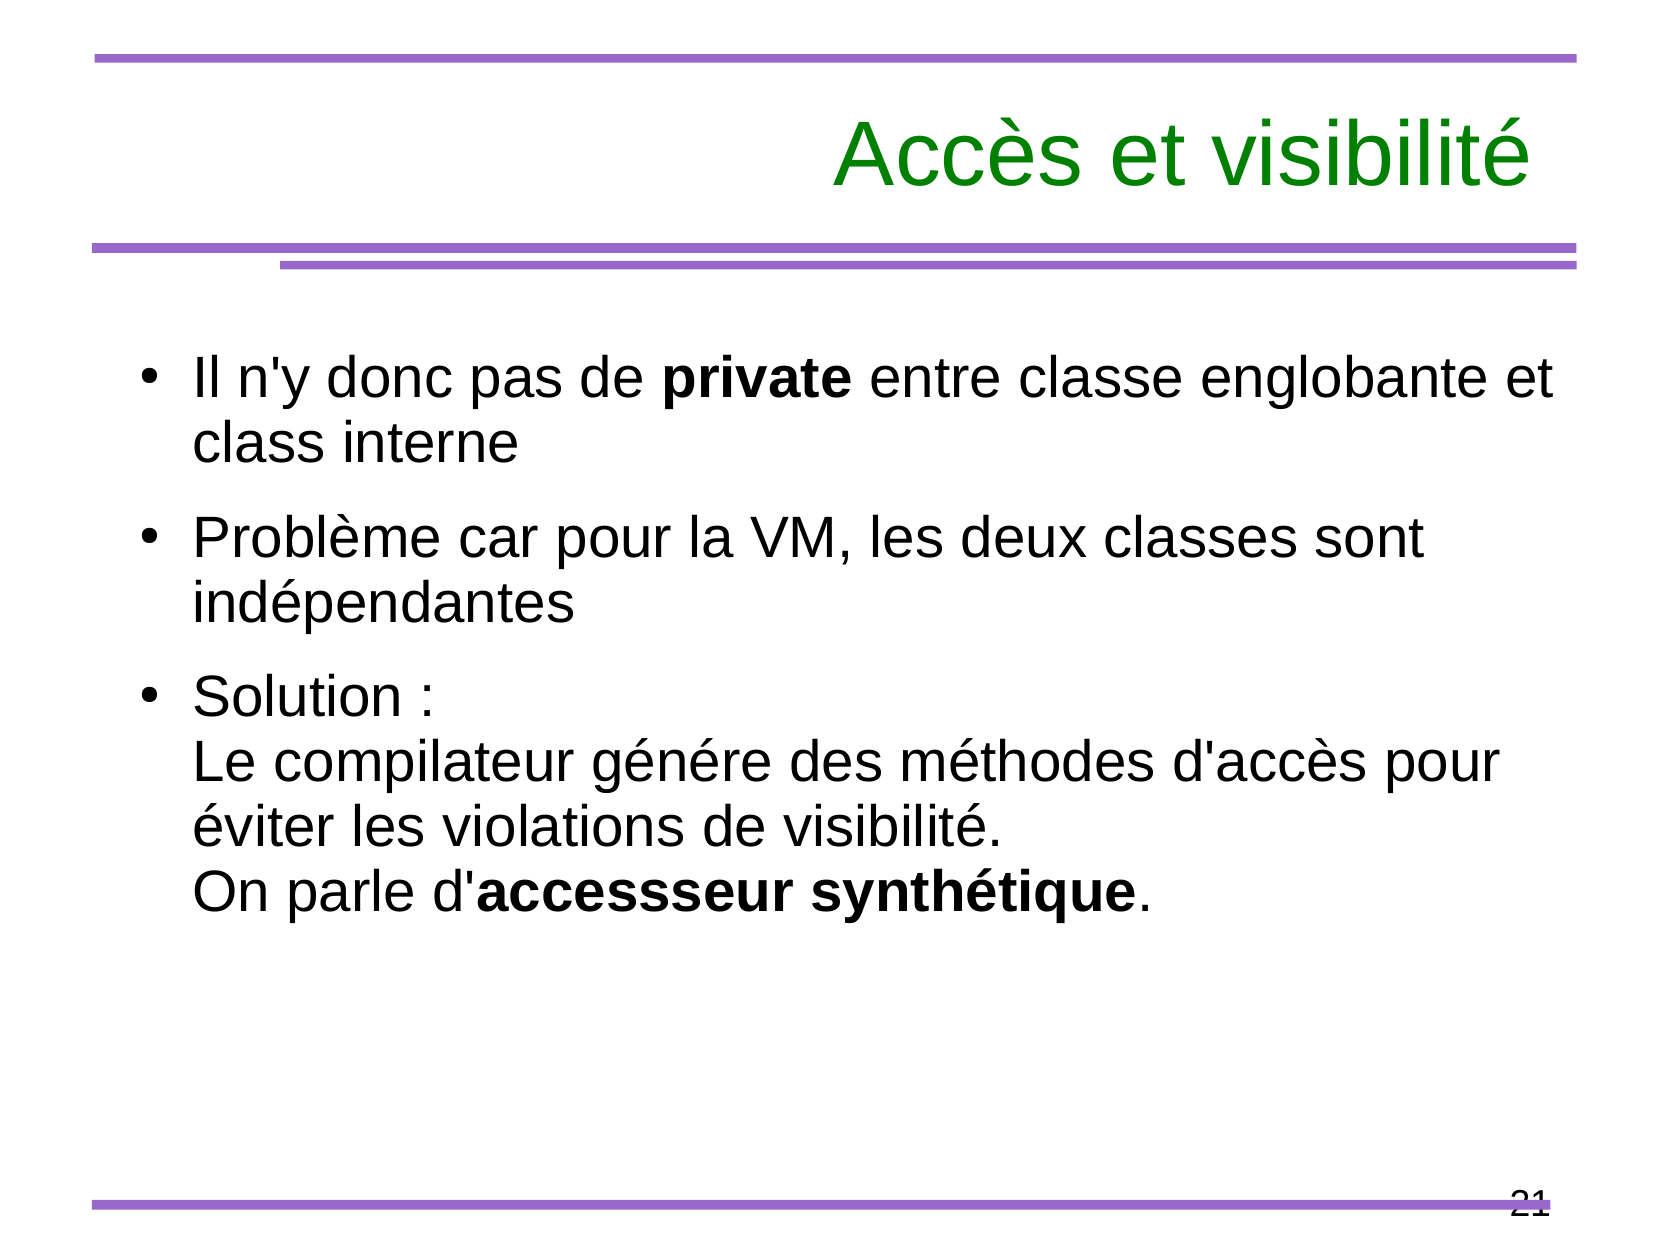

# Accès et visibilité
Il n'y donc pas de private entre classe englobante et class interne
Problème car pour la VM, les deux classes sont indépendantes
Solution :
Le compilateur génére des méthodes d'accès pour éviter les violations de visibilité.
On parle d'accessseur synthétique.